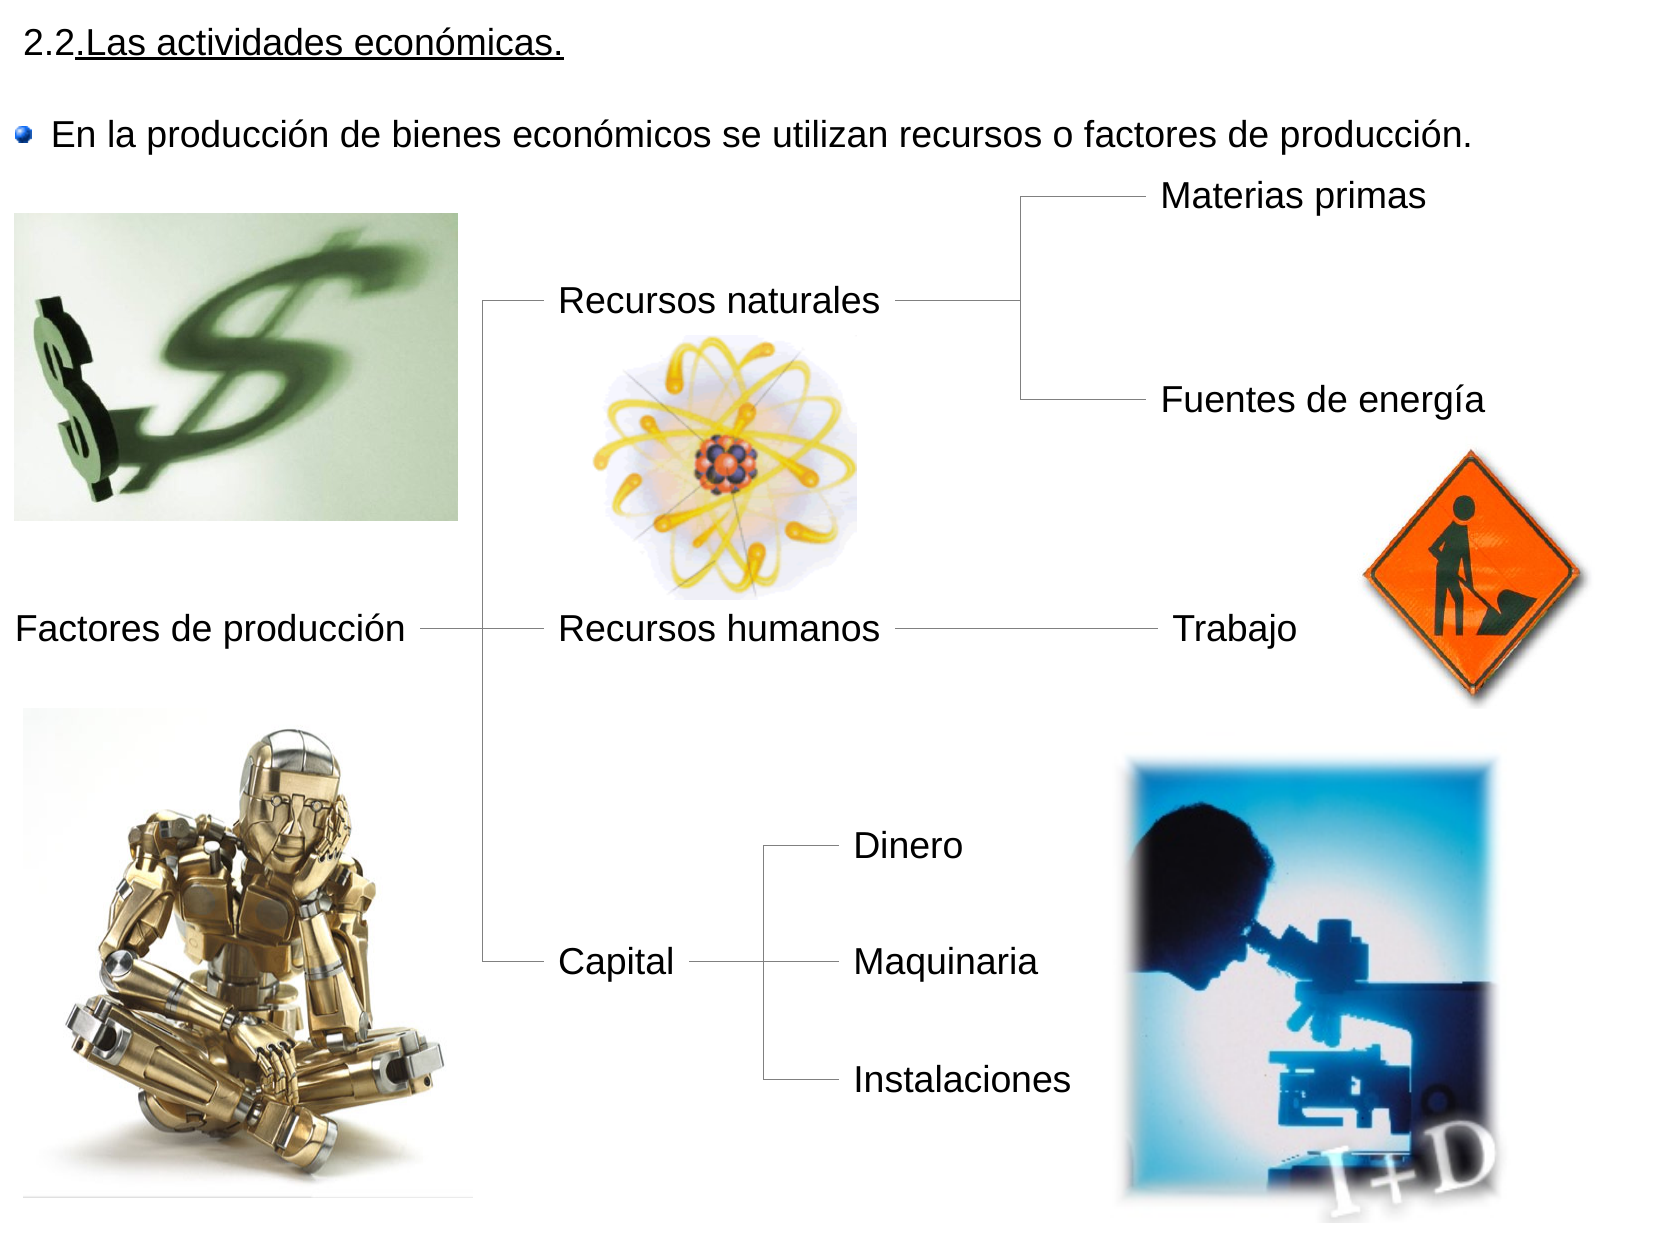

2.2.Las actividades económicas.
En la producción de bienes económicos se utilizan recursos o factores de producción.
Materias primas
Recursos naturales
Fuentes de energía
Factores de producción
Recursos humanos
Trabajo
Dinero
Capital
Maquinaria
Instalaciones